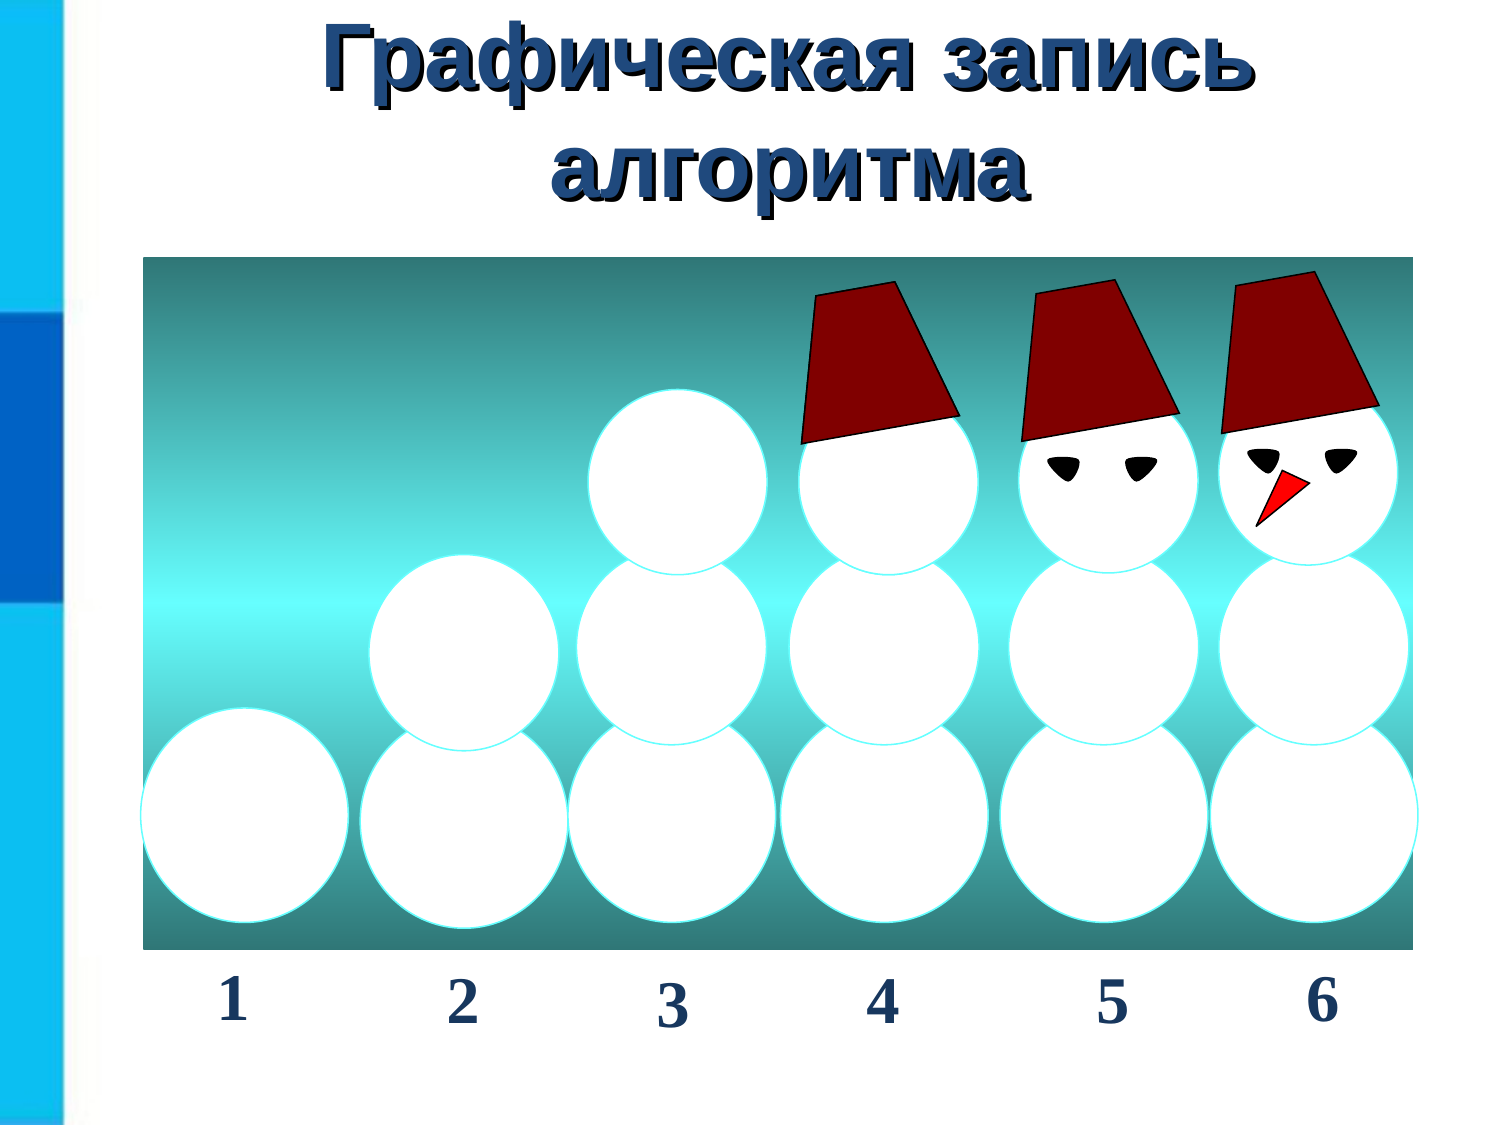

# Графическая запись алгоритма
1
6
2
4
5
3